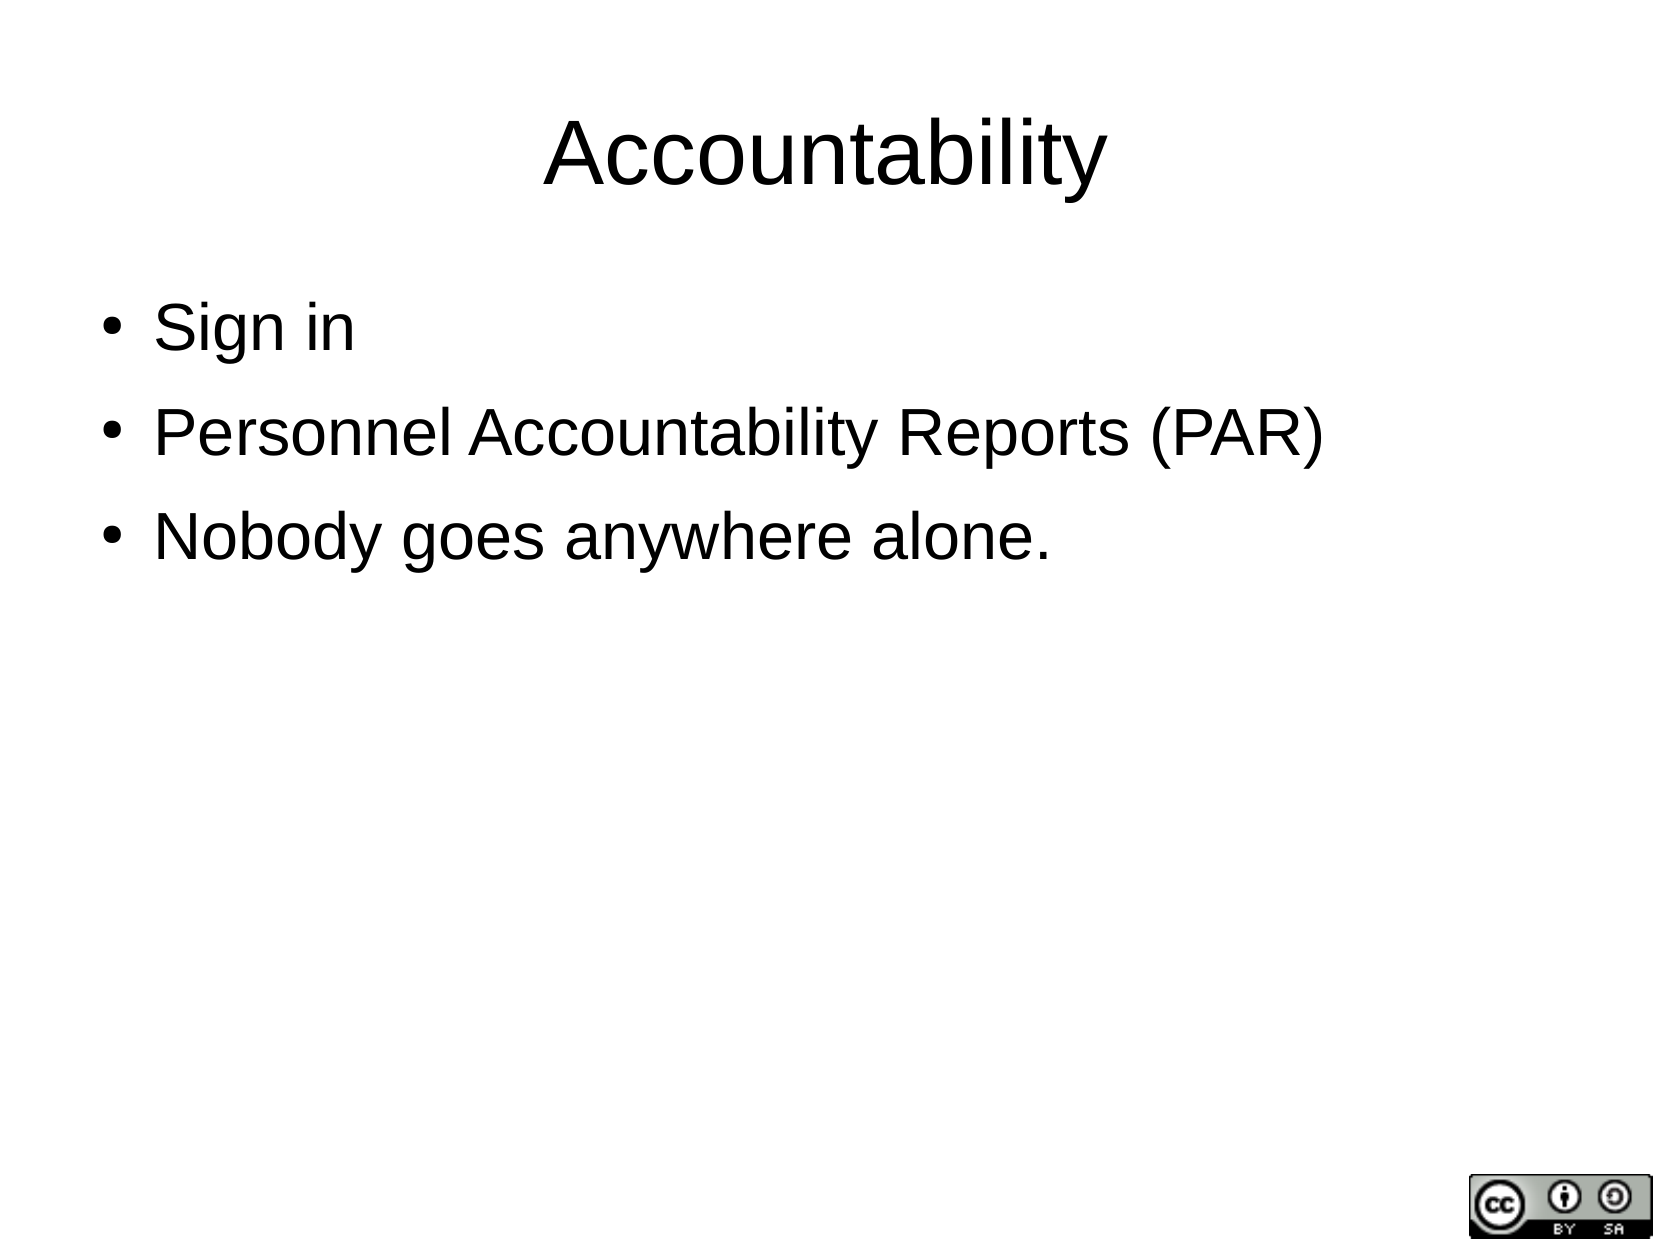

# Accountability
Sign in
Personnel Accountability Reports (PAR)
Nobody goes anywhere alone.